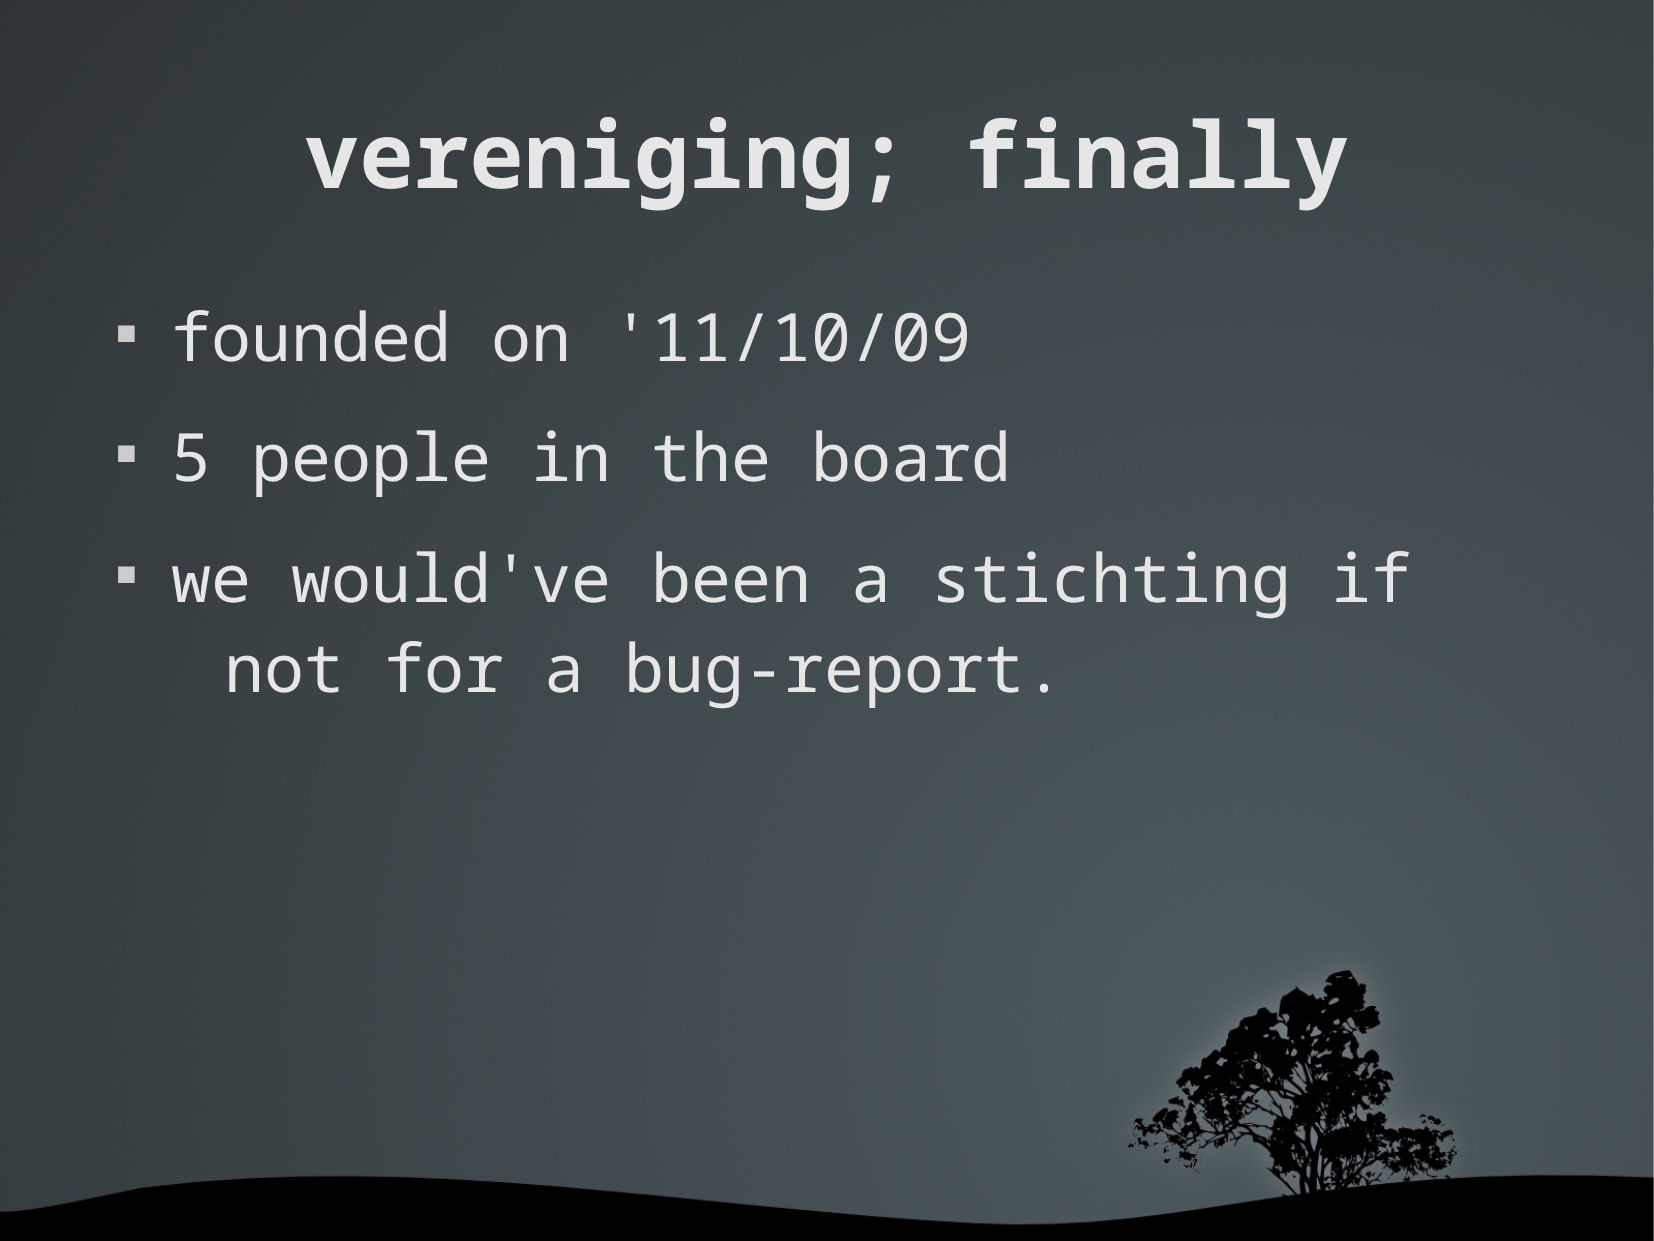

# vereniging; finally
founded on '11/10/09
5 people in the board
we would've been a stichting if not for a bug-report.